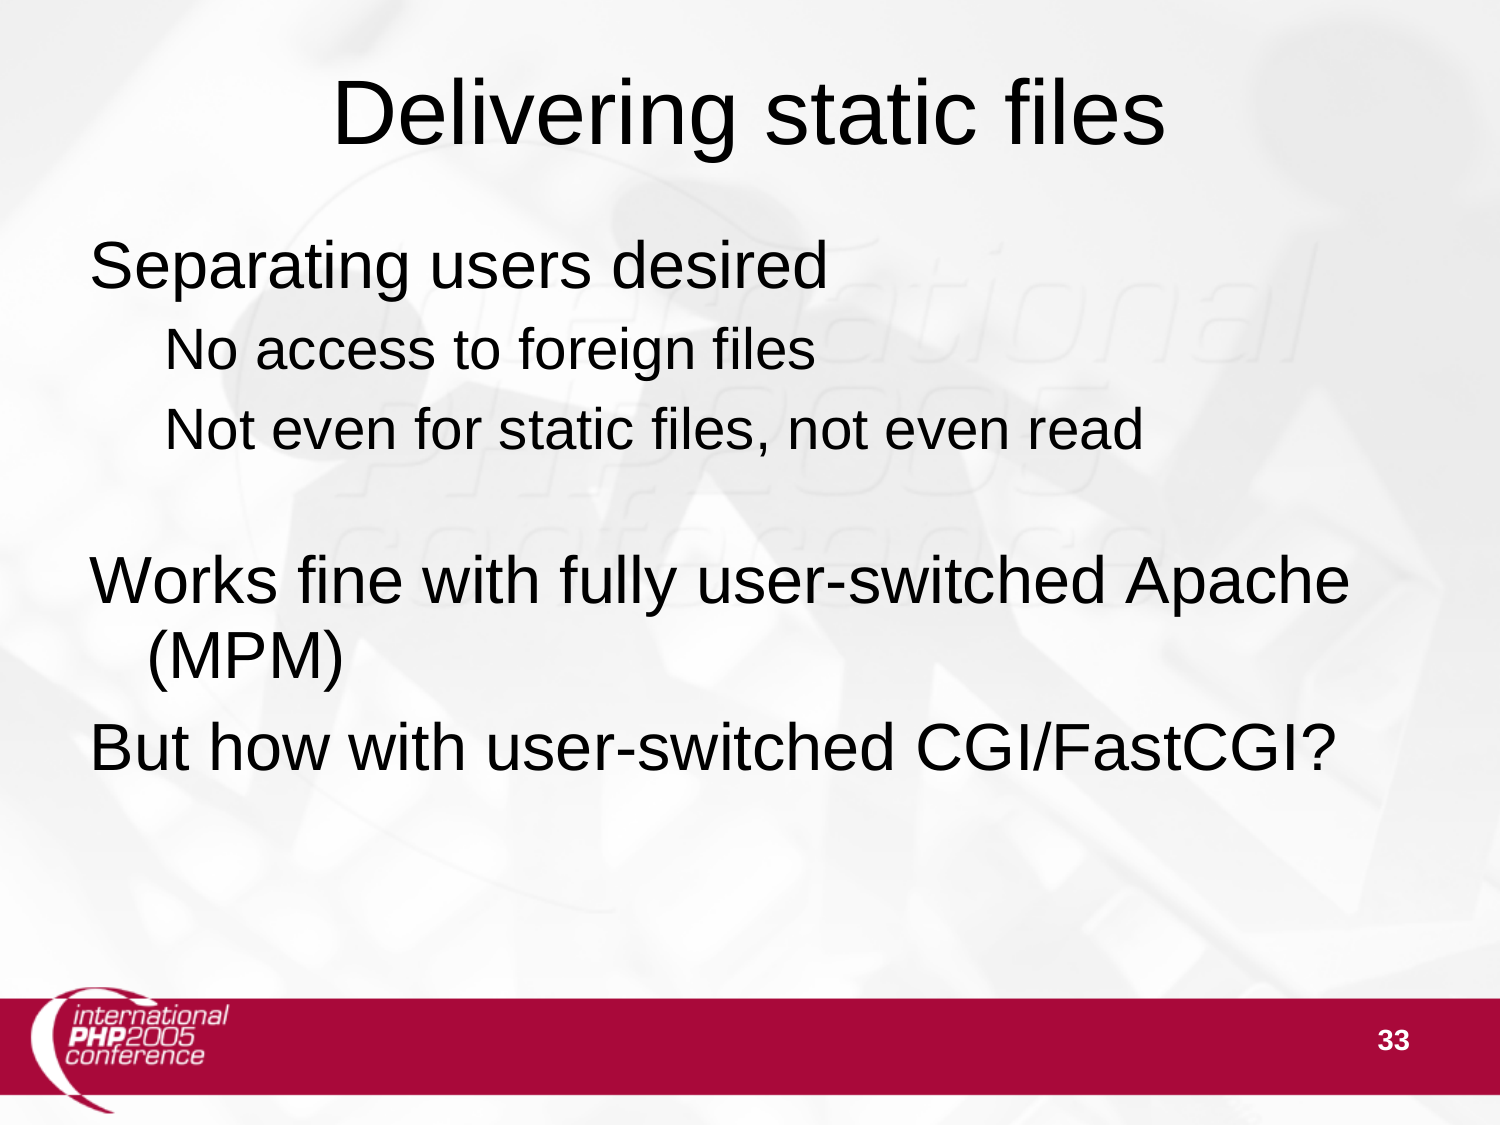

# Delivering static files
Separating users desired
No access to foreign files
Not even for static files, not even read
Works fine with fully user-switched Apache (MPM)
But how with user-switched CGI/FastCGI?
33